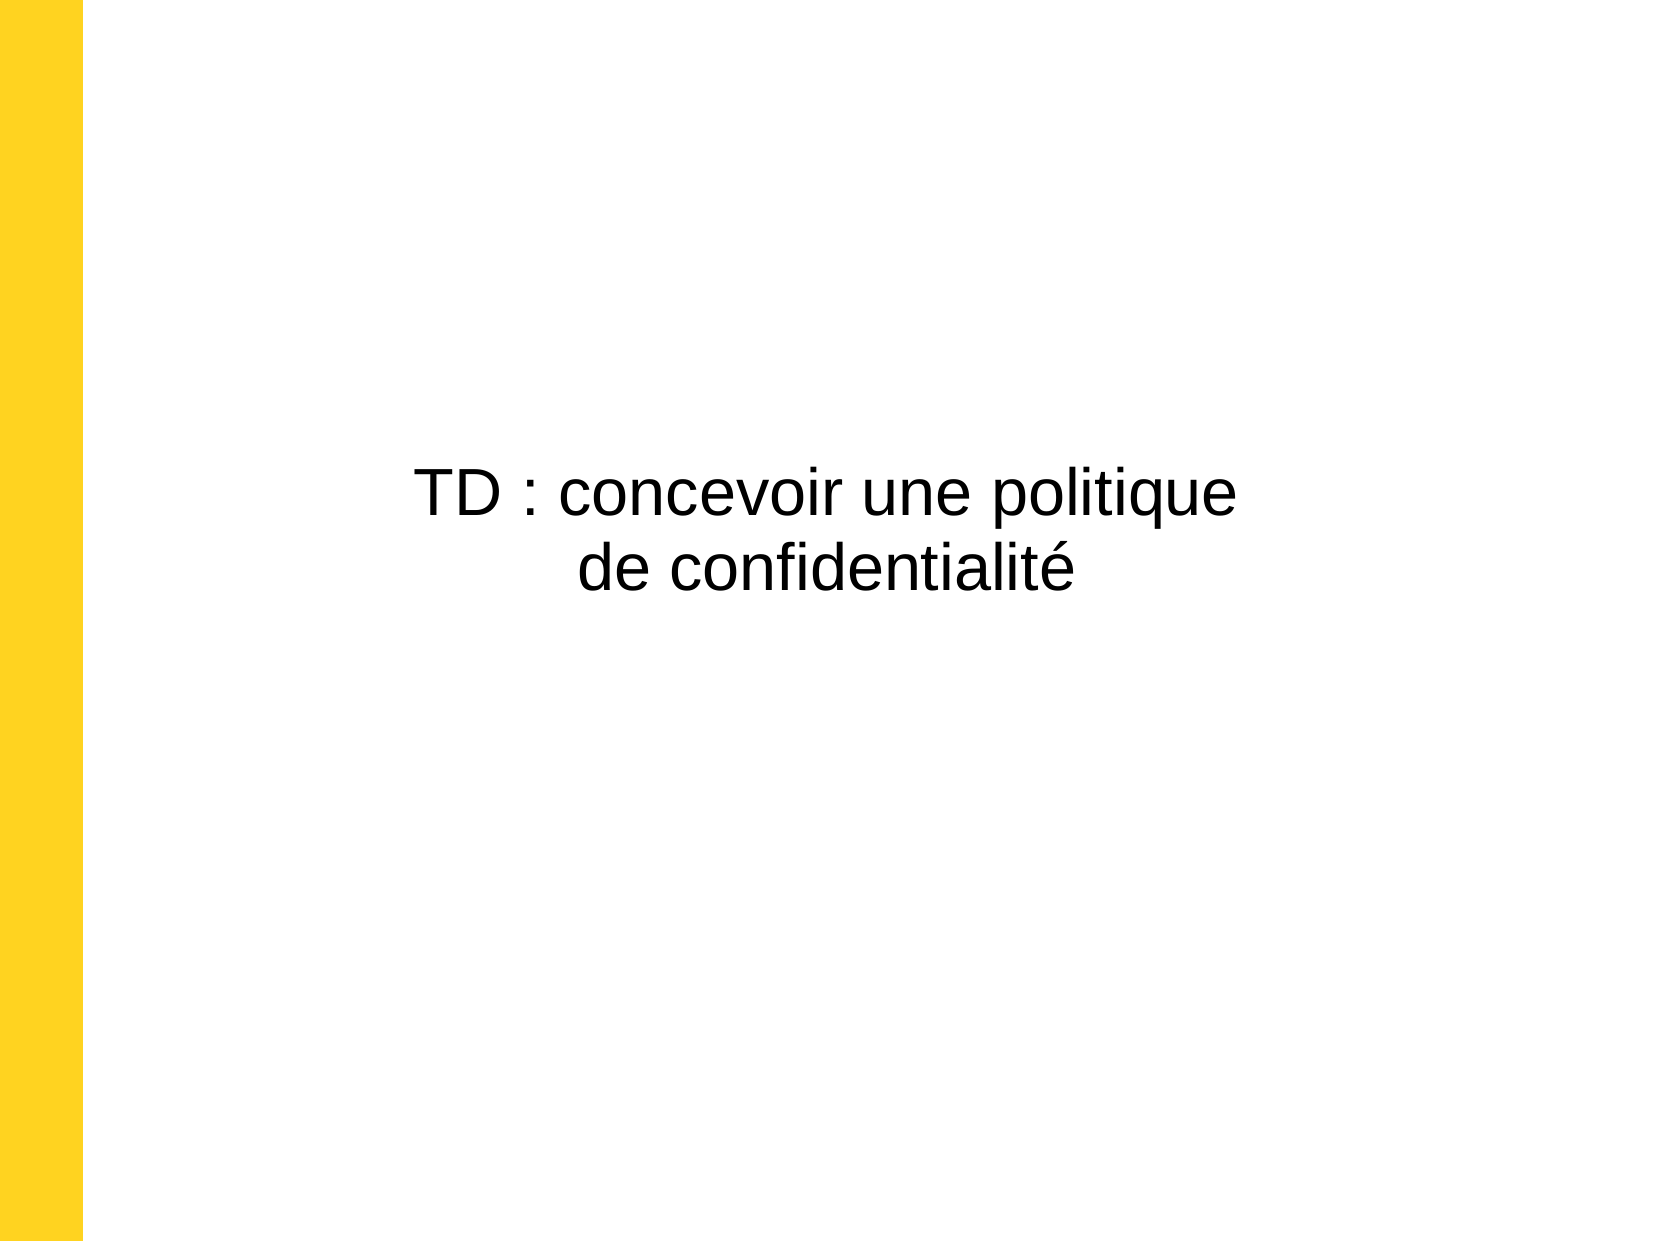

# TD : concevoir une politique de confidentialité